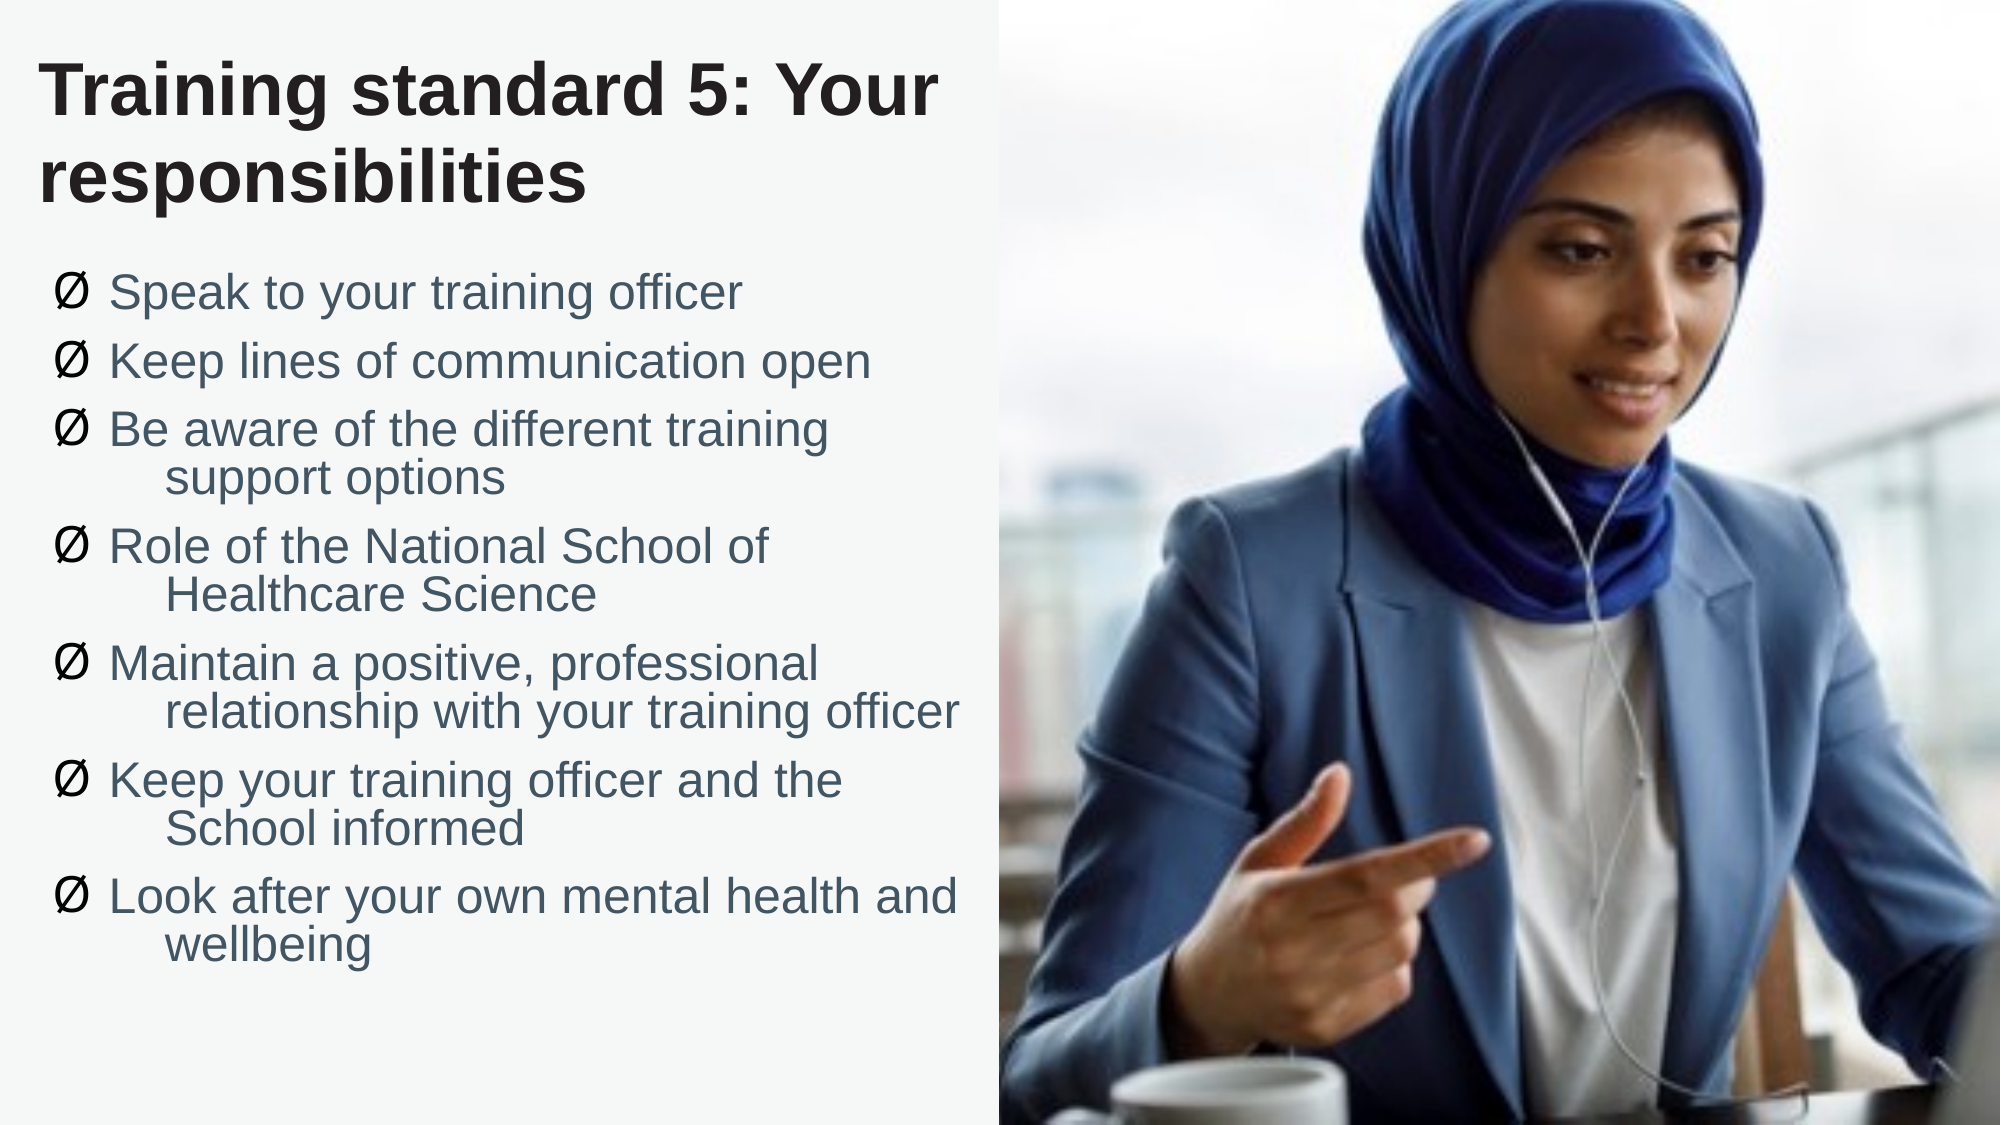

# Training standard 5: Your responsibilities
Speak to your training officer
Keep lines of communication open
Be aware of the different training support options
Role of the National School of Healthcare Science
Maintain a positive, professional relationship with your training officer
Keep your training officer and the School informed
Look after your own mental health and wellbeing